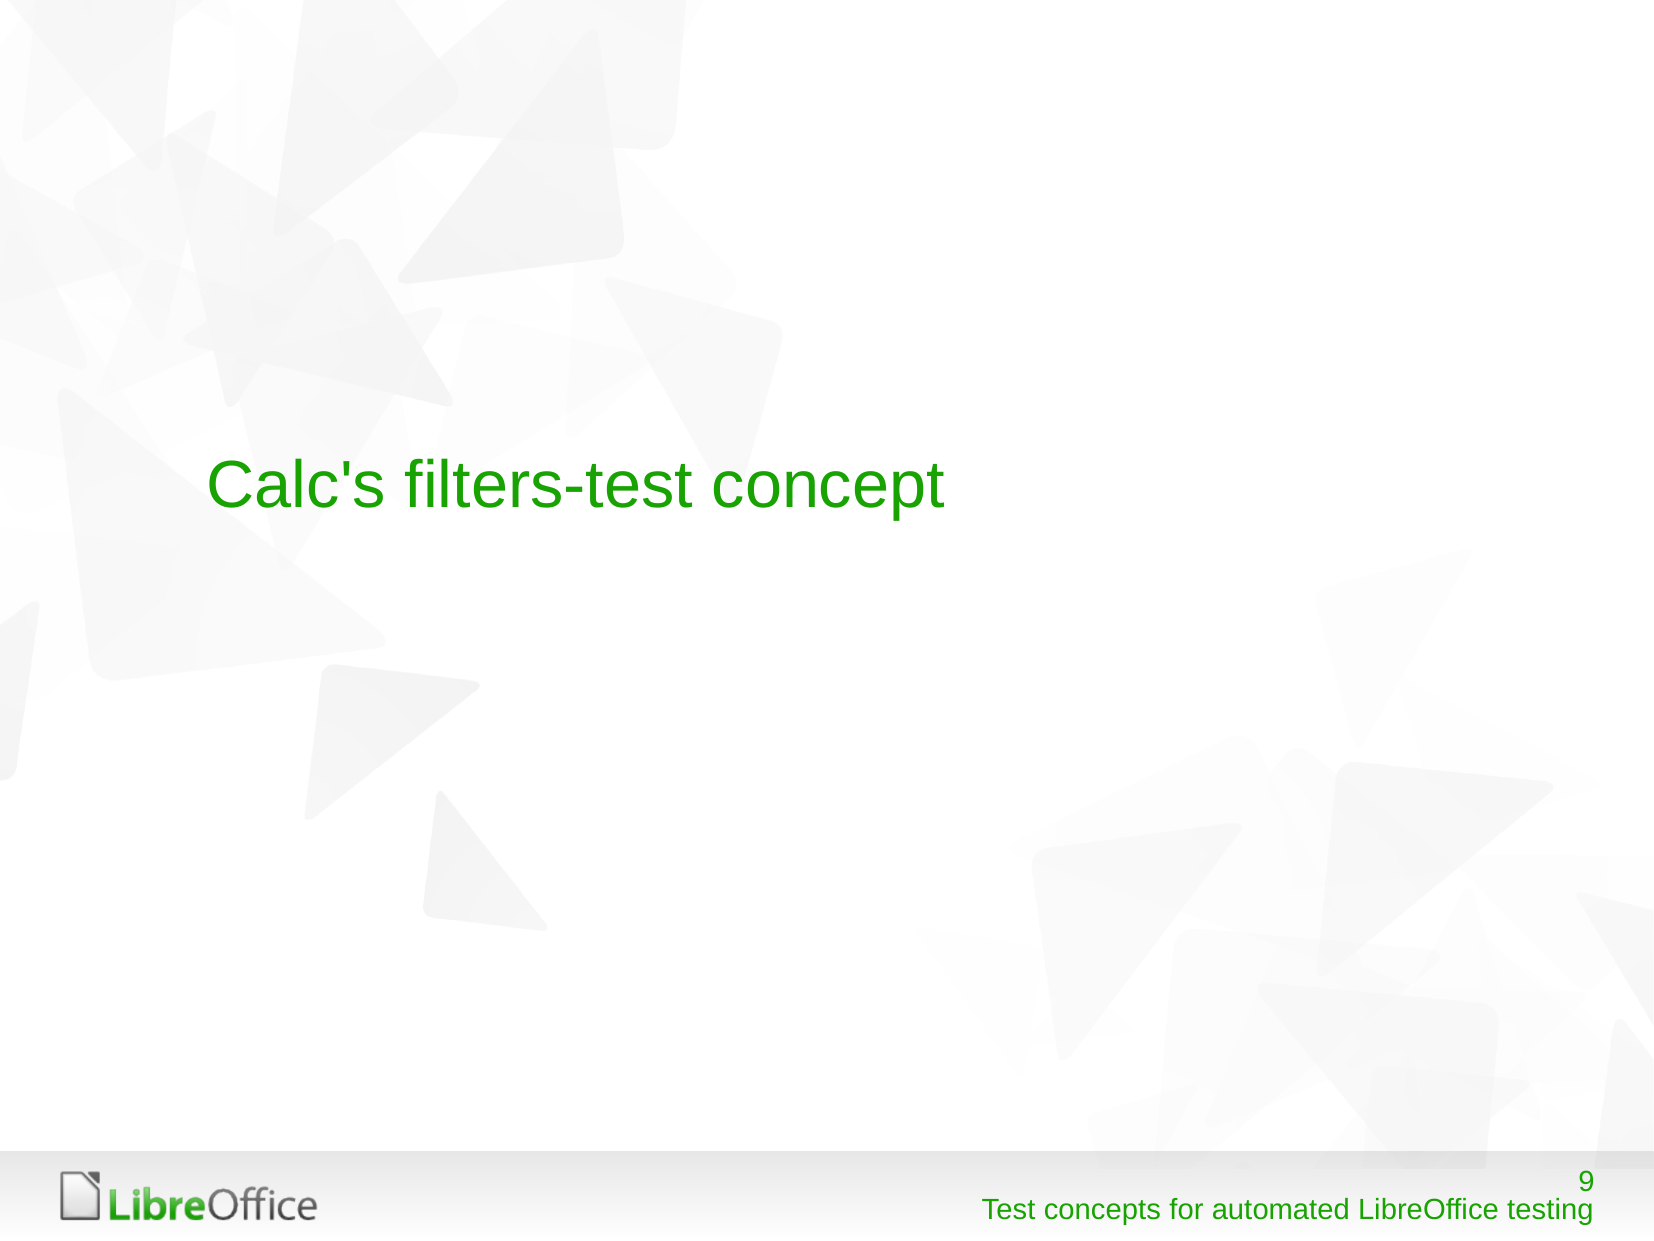

# Calc's filters-test concept
9
Test concepts for automated LibreOffice testing